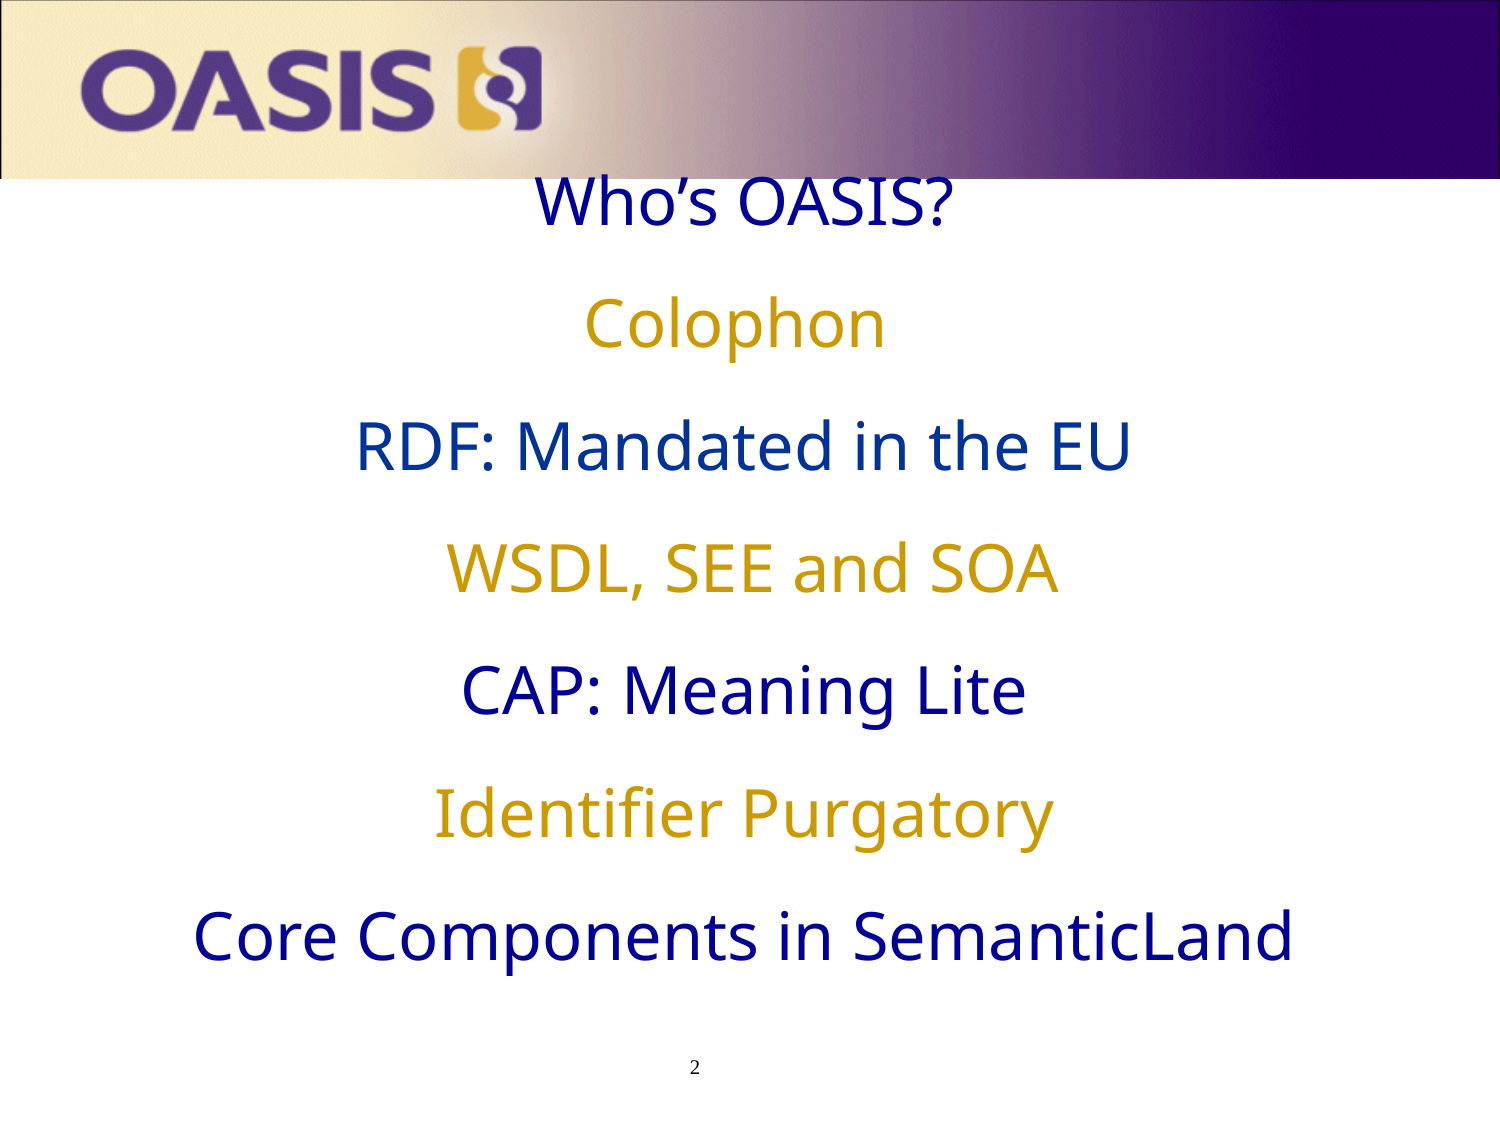

# Who’s OASIS? Colophon RDF: Mandated in the EU WSDL, SEE and SOA CAP: Meaning Lite Identifier Purgatory Core Components in SemanticLand